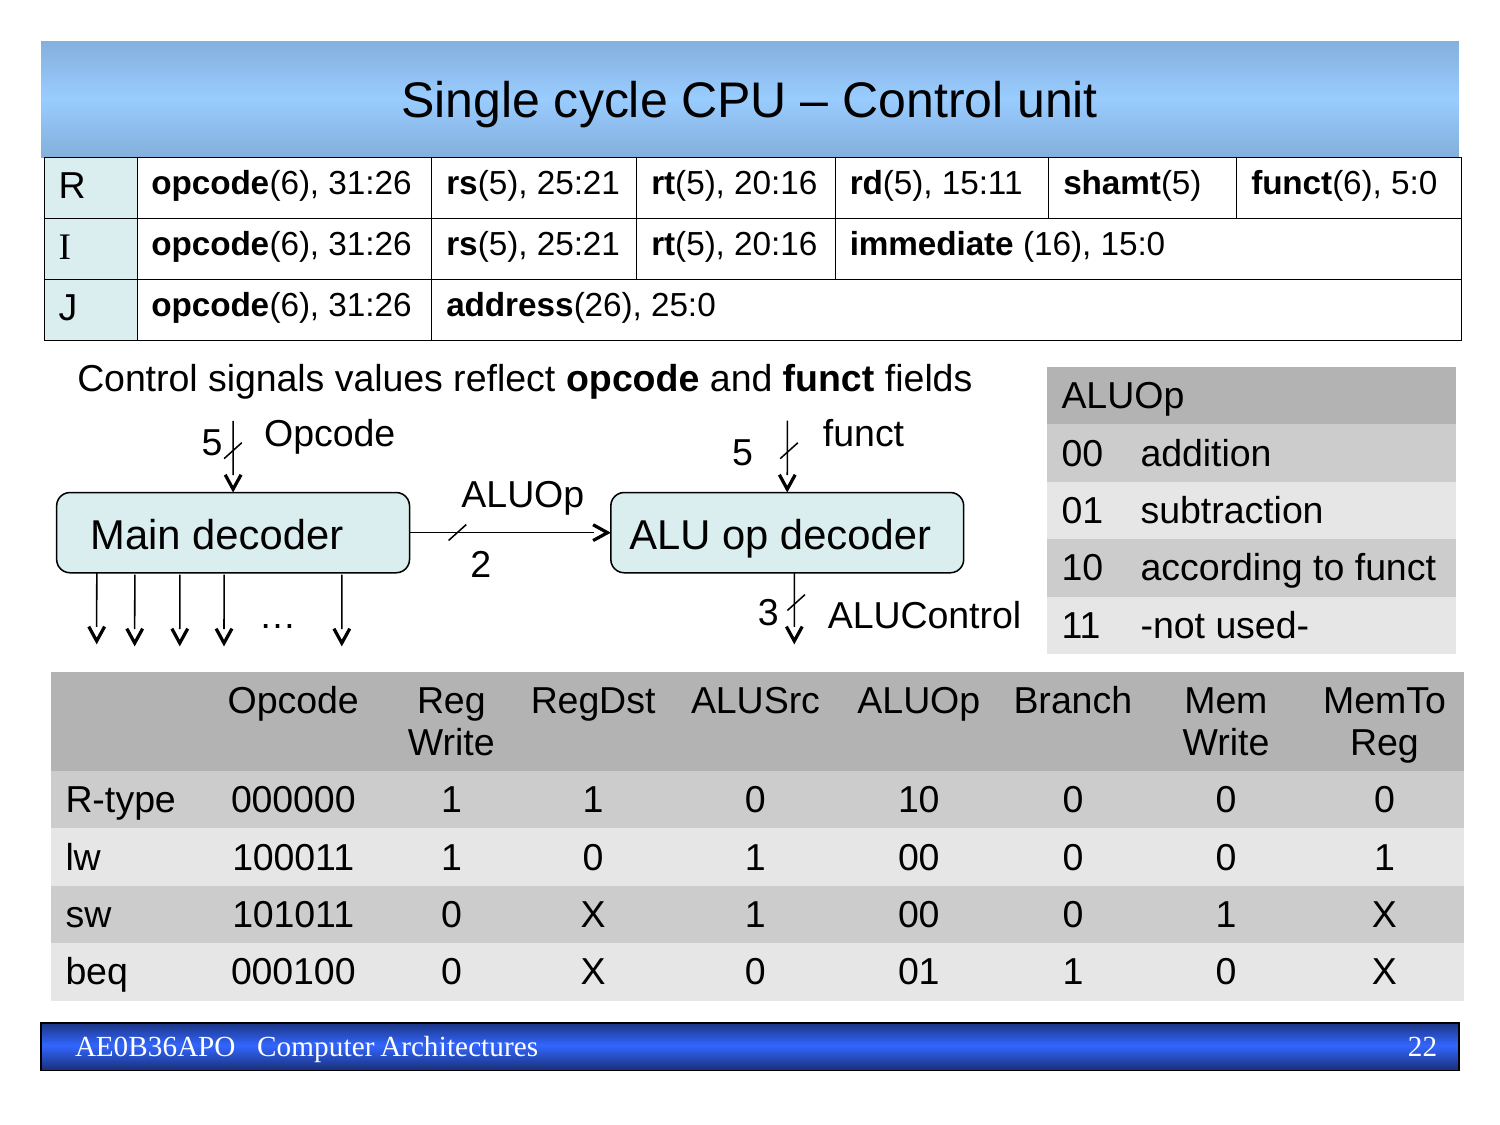

# Single cycle CPU – Control unit
| R | opcode(6), 31:26 | rs(5), 25:21 | rt(5), 20:16 | rd(5), 15:11 | shamt(5) | funct(6), 5:0 |
| --- | --- | --- | --- | --- | --- | --- |
| I | opcode(6), 31:26 | rs(5), 25:21 | rt(5), 20:16 | immediate (16), 15:0 | | |
| J | opcode(6), 31:26 | address(26), 25:0 | | | | |
Control signals values reflect opcode and funct fields
| ALUOp | |
| --- | --- |
| 00 | addition |
| 01 | subtraction |
| 10 | according to funct |
| 11 | -not used- |
Opcode
funct
5
5
ALUOp
Main decoder
ALU op decoder
2
3
…
ALUControl
| | Opcode | RegWrite | RegDst | ALUSrc | ALUOp | Branch | Mem Write | MemTo Reg |
| --- | --- | --- | --- | --- | --- | --- | --- | --- |
| R-type | 000000 | 1 | 1 | 0 | 10 | 0 | 0 | 0 |
| lw | 100011 | 1 | 0 | 1 | 00 | 0 | 0 | 1 |
| sw | 101011 | 0 | X | 1 | 00 | 0 | 1 | X |
| beq | 000100 | 0 | X | 0 | 01 | 1 | 0 | X |
AE0B36APO Computer Architectures
22